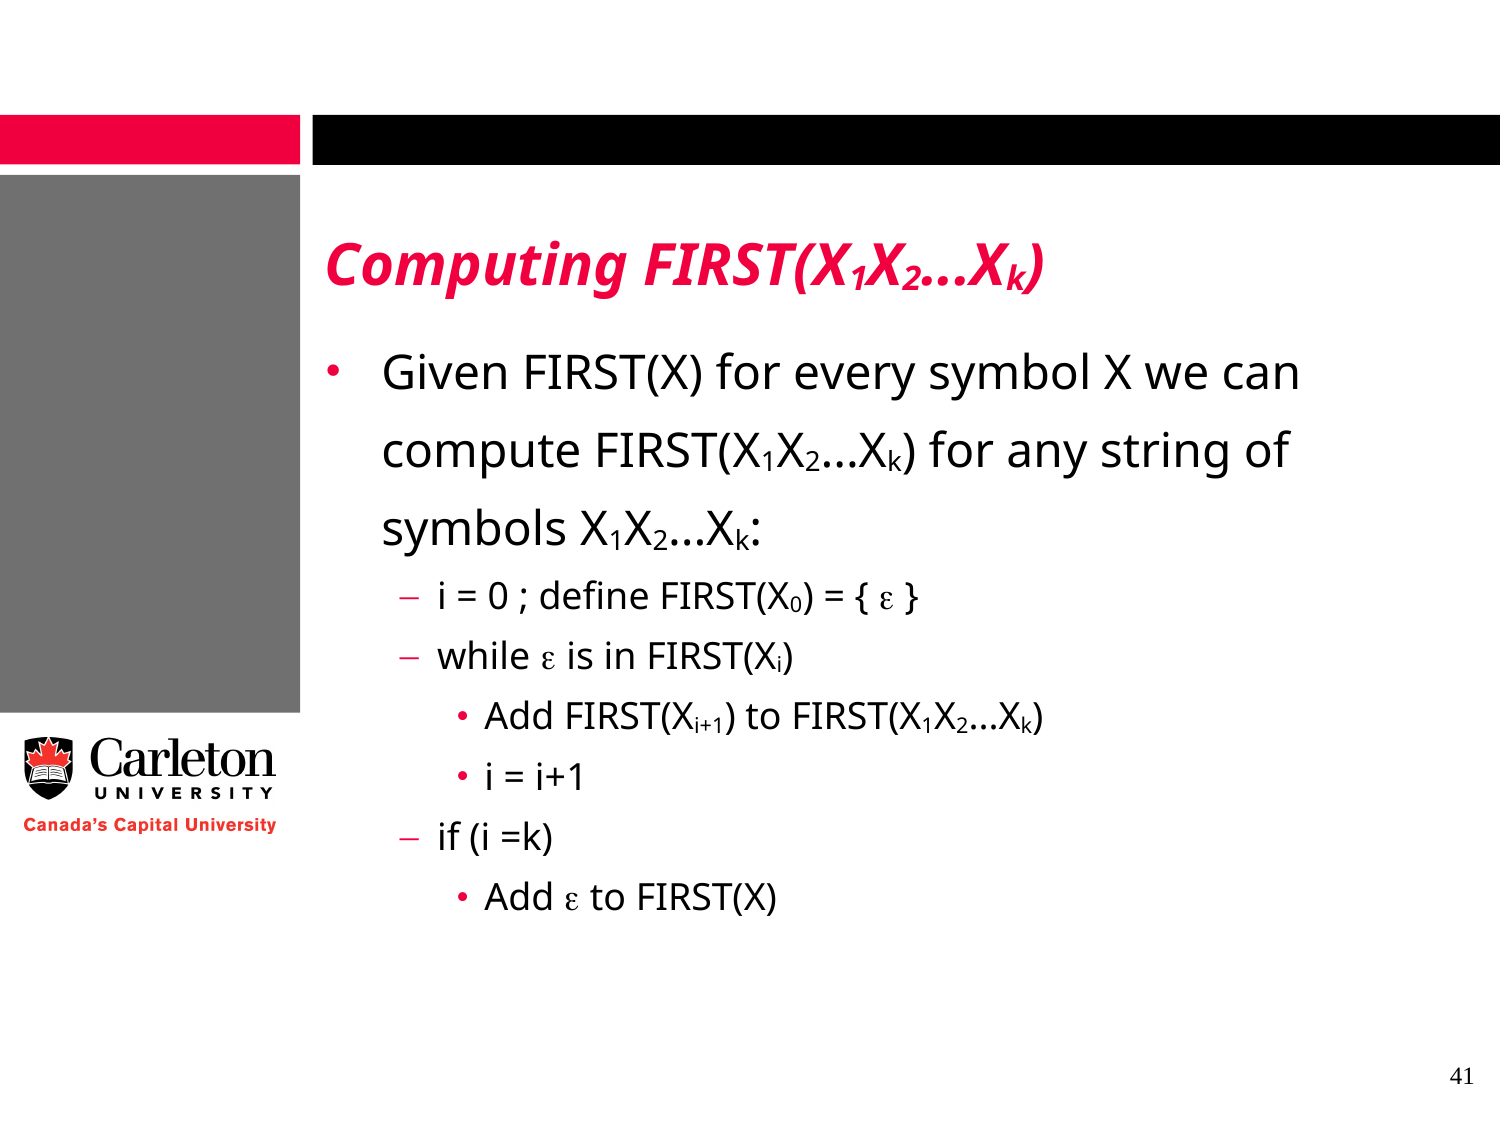

# Computing FIRST(X1X2...Xk)
Given FIRST(X) for every symbol X we can compute FIRST(X1X2...Xk) for any string of symbols X1X2...Xk:
i = 0 ; define FIRST(X0) = { e }
while e is in FIRST(Xi)
Add FIRST(Xi+1) to FIRST(X1X2...Xk)
i = i+1
if (i =k)
Add e to FIRST(X)
41